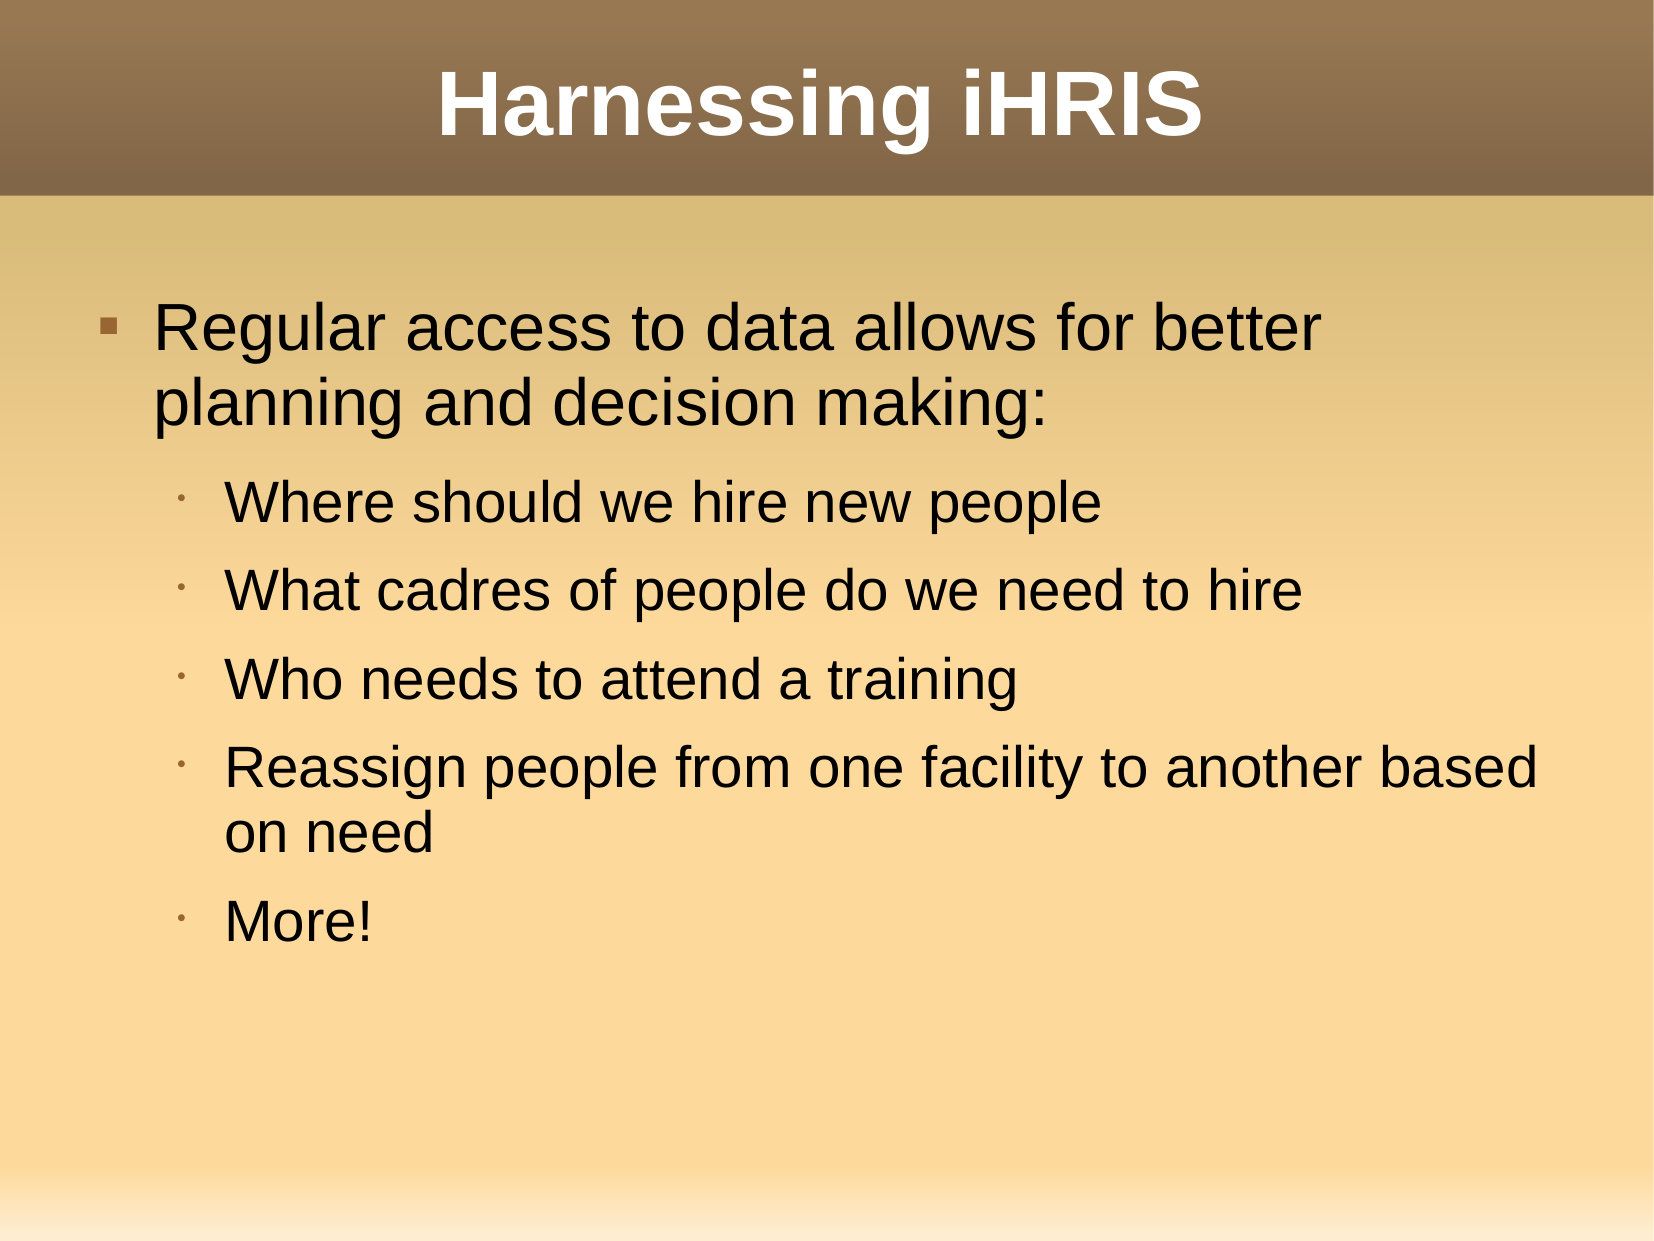

# Harnessing iHRIS
Regular access to data allows for better planning and decision making:
Where should we hire new people
What cadres of people do we need to hire
Who needs to attend a training
Reassign people from one facility to another based on need
More!